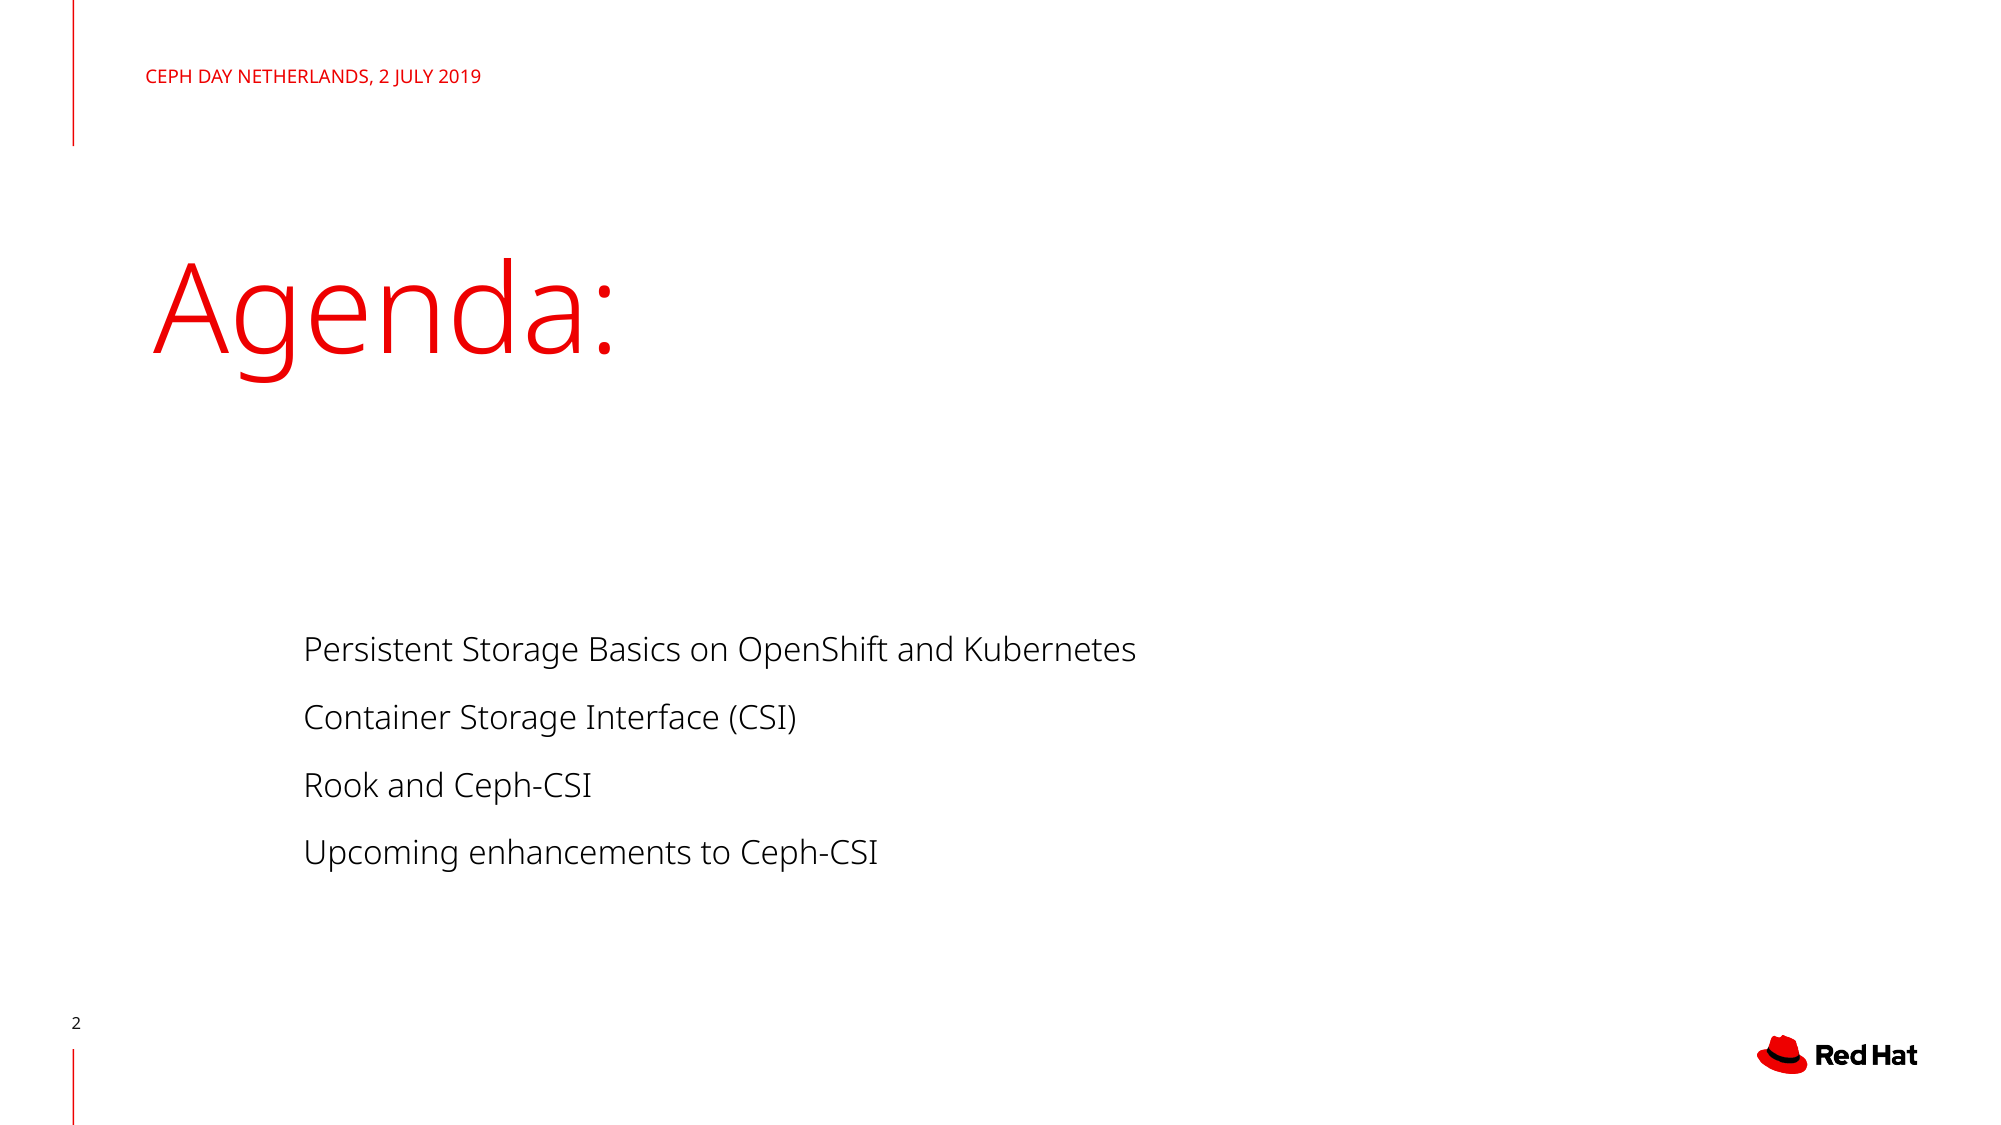

CEPH DAY NETHERLANDS, 2 JULY 2019
Agenda:
Persistent Storage Basics on OpenShift and Kubernetes
Container Storage Interface (CSI)
Rook and Ceph-CSI
Upcoming enhancements to Ceph-CSI
2
#